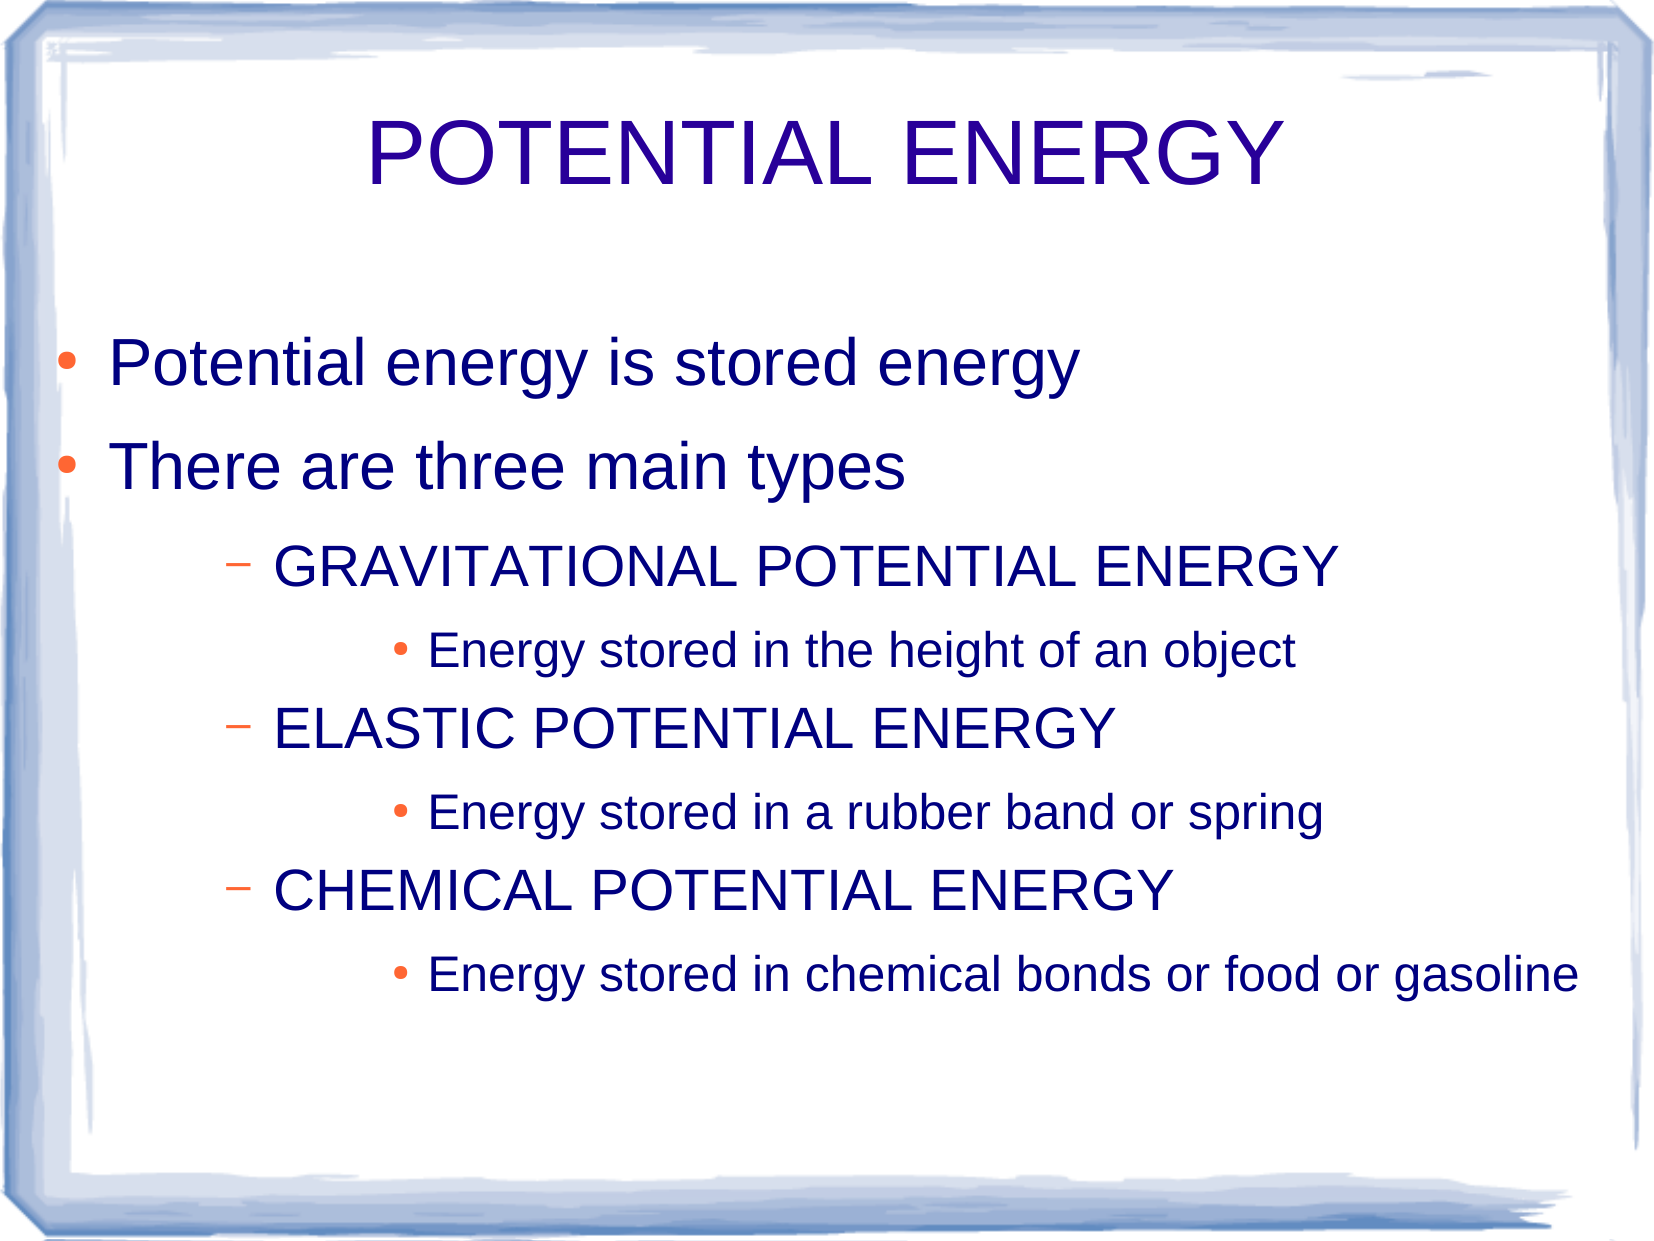

# POTENTIAL ENERGY
Potential energy is stored energy
There are three main types
GRAVITATIONAL POTENTIAL ENERGY
Energy stored in the height of an object
ELASTIC POTENTIAL ENERGY
Energy stored in a rubber band or spring
CHEMICAL POTENTIAL ENERGY
Energy stored in chemical bonds or food or gasoline